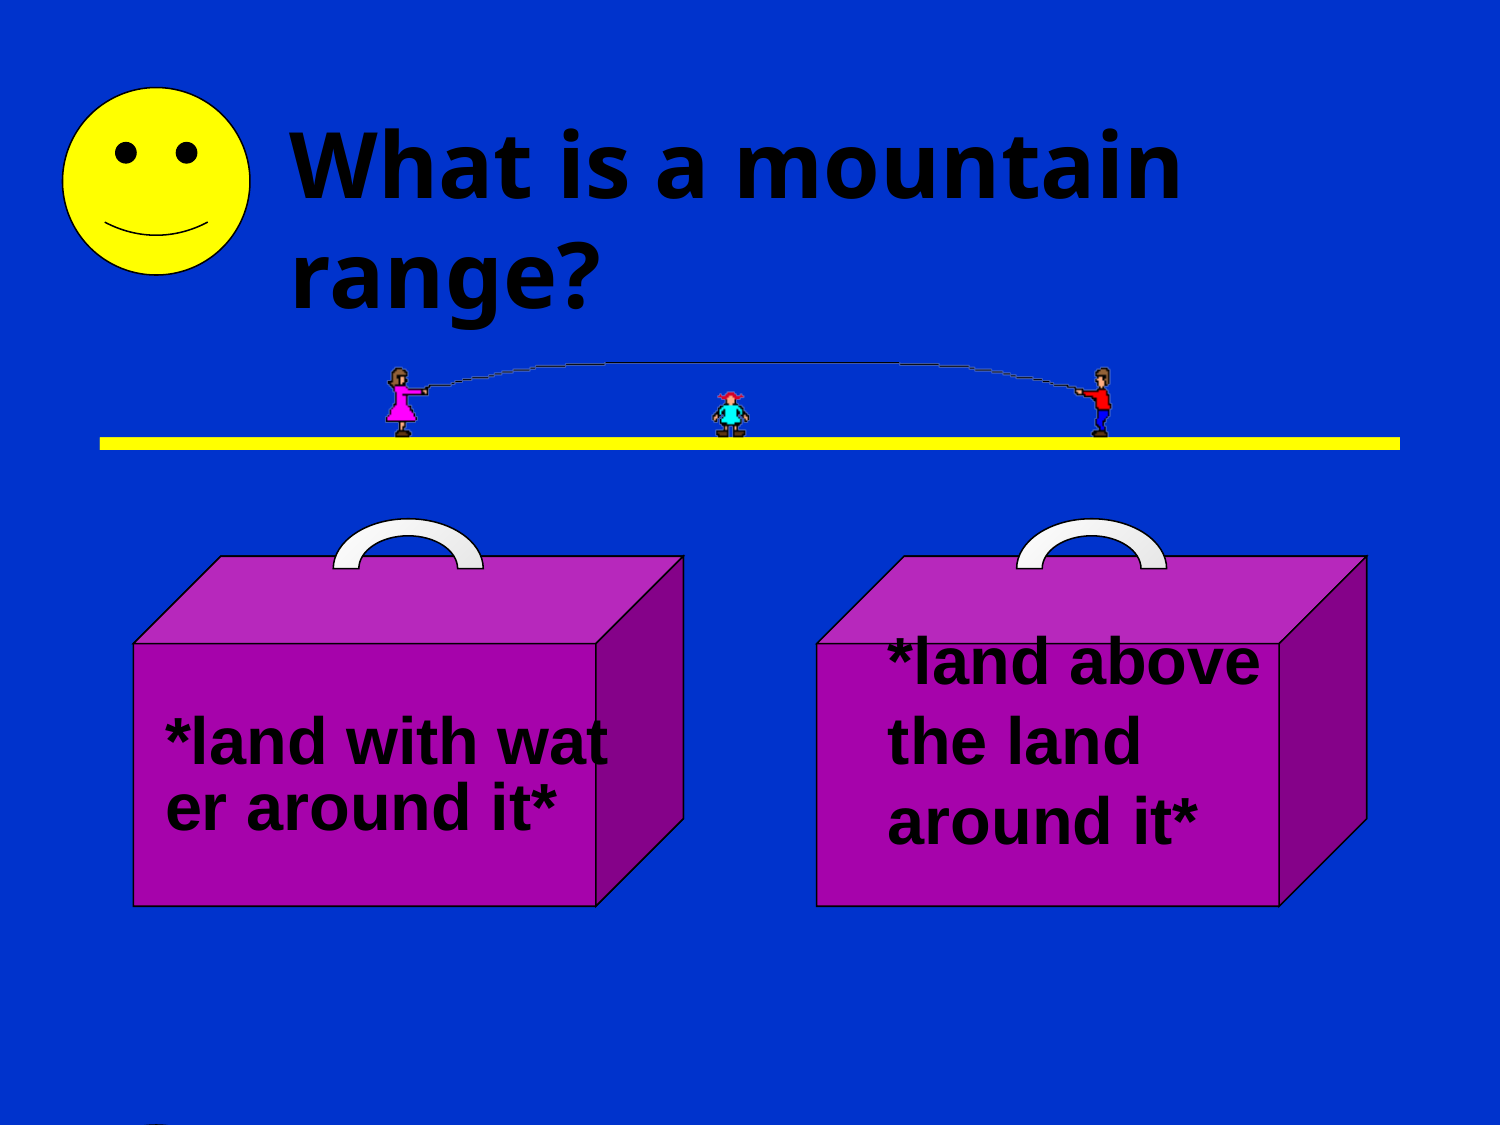

# What is a mountain range?
*land with water around it*
*land above the land around it*